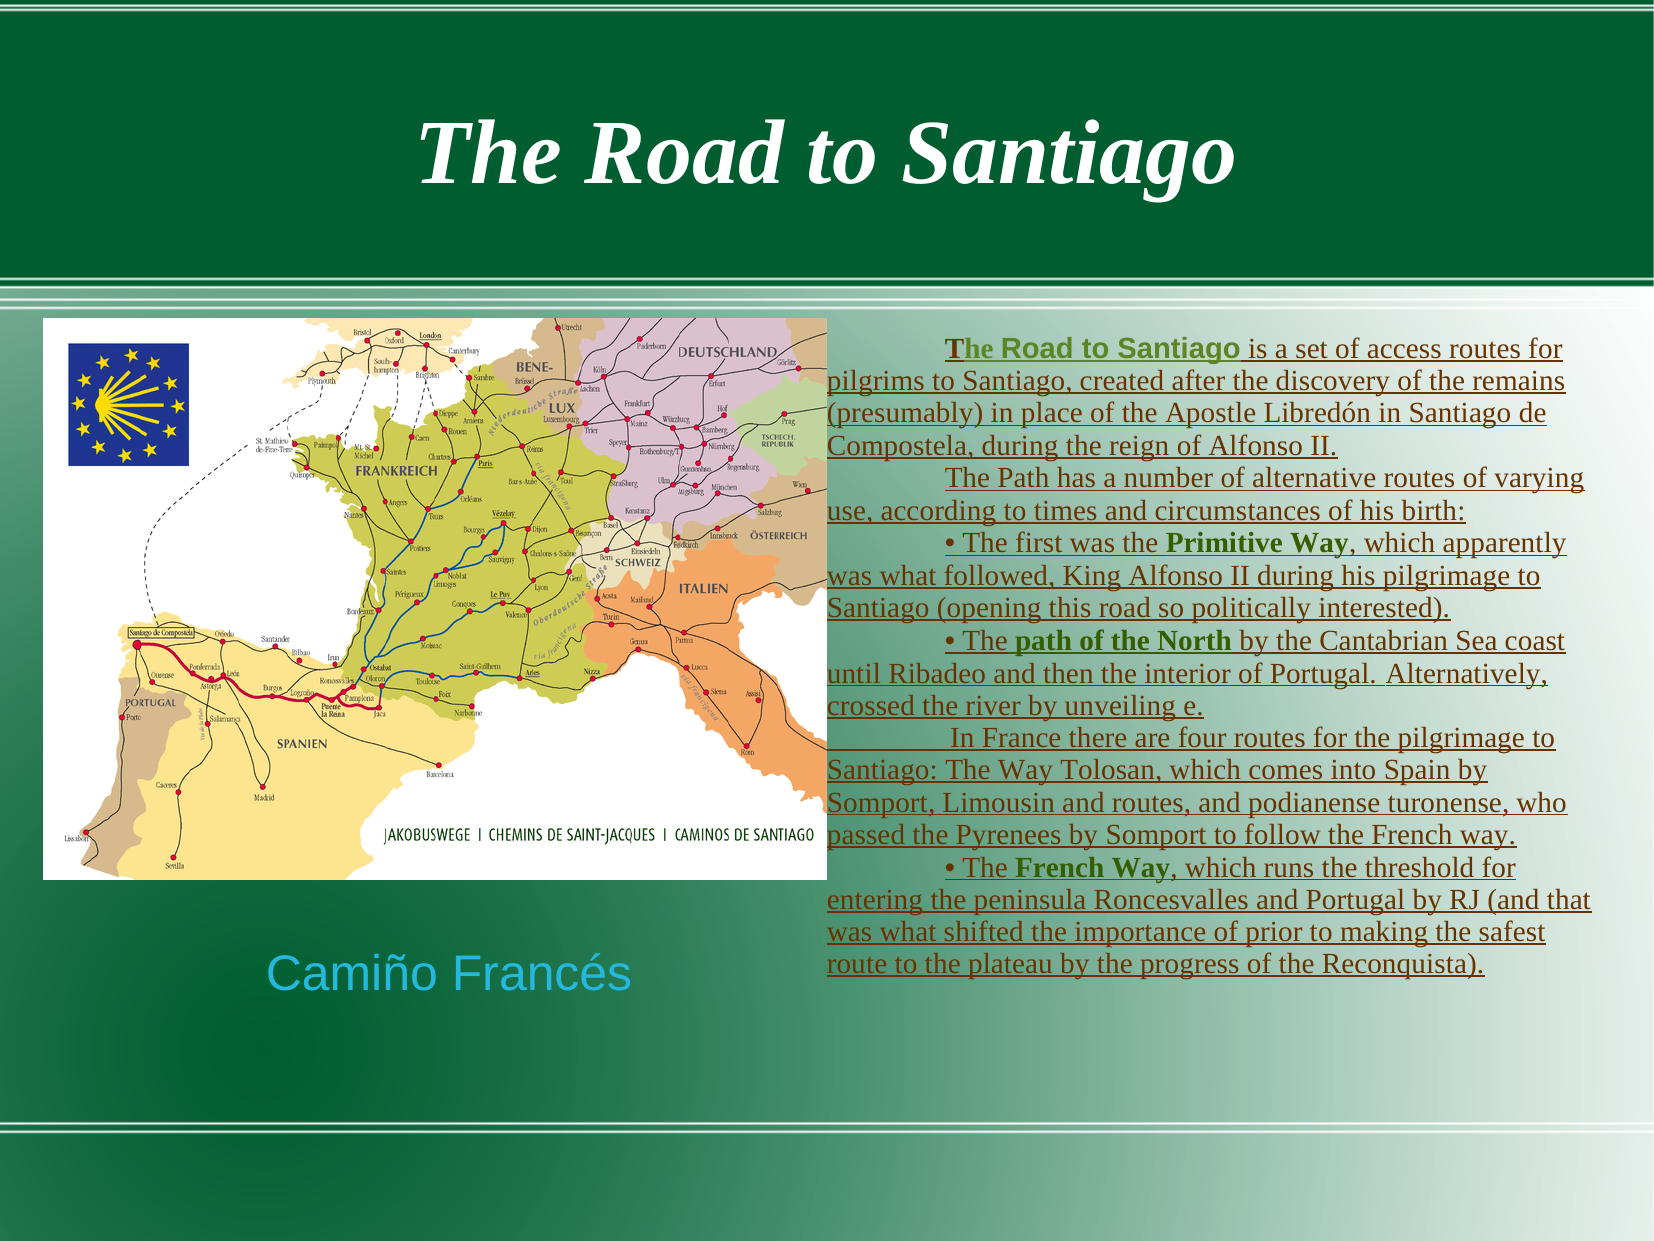

# The Road to Santiago
	The Road to Santiago is a set of access routes for pilgrims to Santiago, created after the discovery of the remains (presumably) in place of the Apostle Libredón in Santiago de Compostela, during the reign of Alfonso II.
	The Path has a number of alternative routes of varying use, according to times and circumstances of his birth:
	• The first was the Primitive Way, which apparently was what followed, King Alfonso II during his pilgrimage to Santiago (opening this road so politically interested).
	• The path of the North by the Cantabrian Sea coast until Ribadeo and then the interior of Portugal. Alternatively, crossed the river by unveiling e.
 In France there are four routes for the pilgrimage to Santiago: The Way Tolosan, which comes into Spain by Somport, Limousin and routes, and podianense turonense, who passed the Pyrenees by Somport to follow the French way.
	• The French Way, which runs the threshold for entering the peninsula Roncesvalles and Portugal by RJ (and that was what shifted the importance of prior to making the safest route to the plateau by the progress of the Reconquista).
Camiño Francés